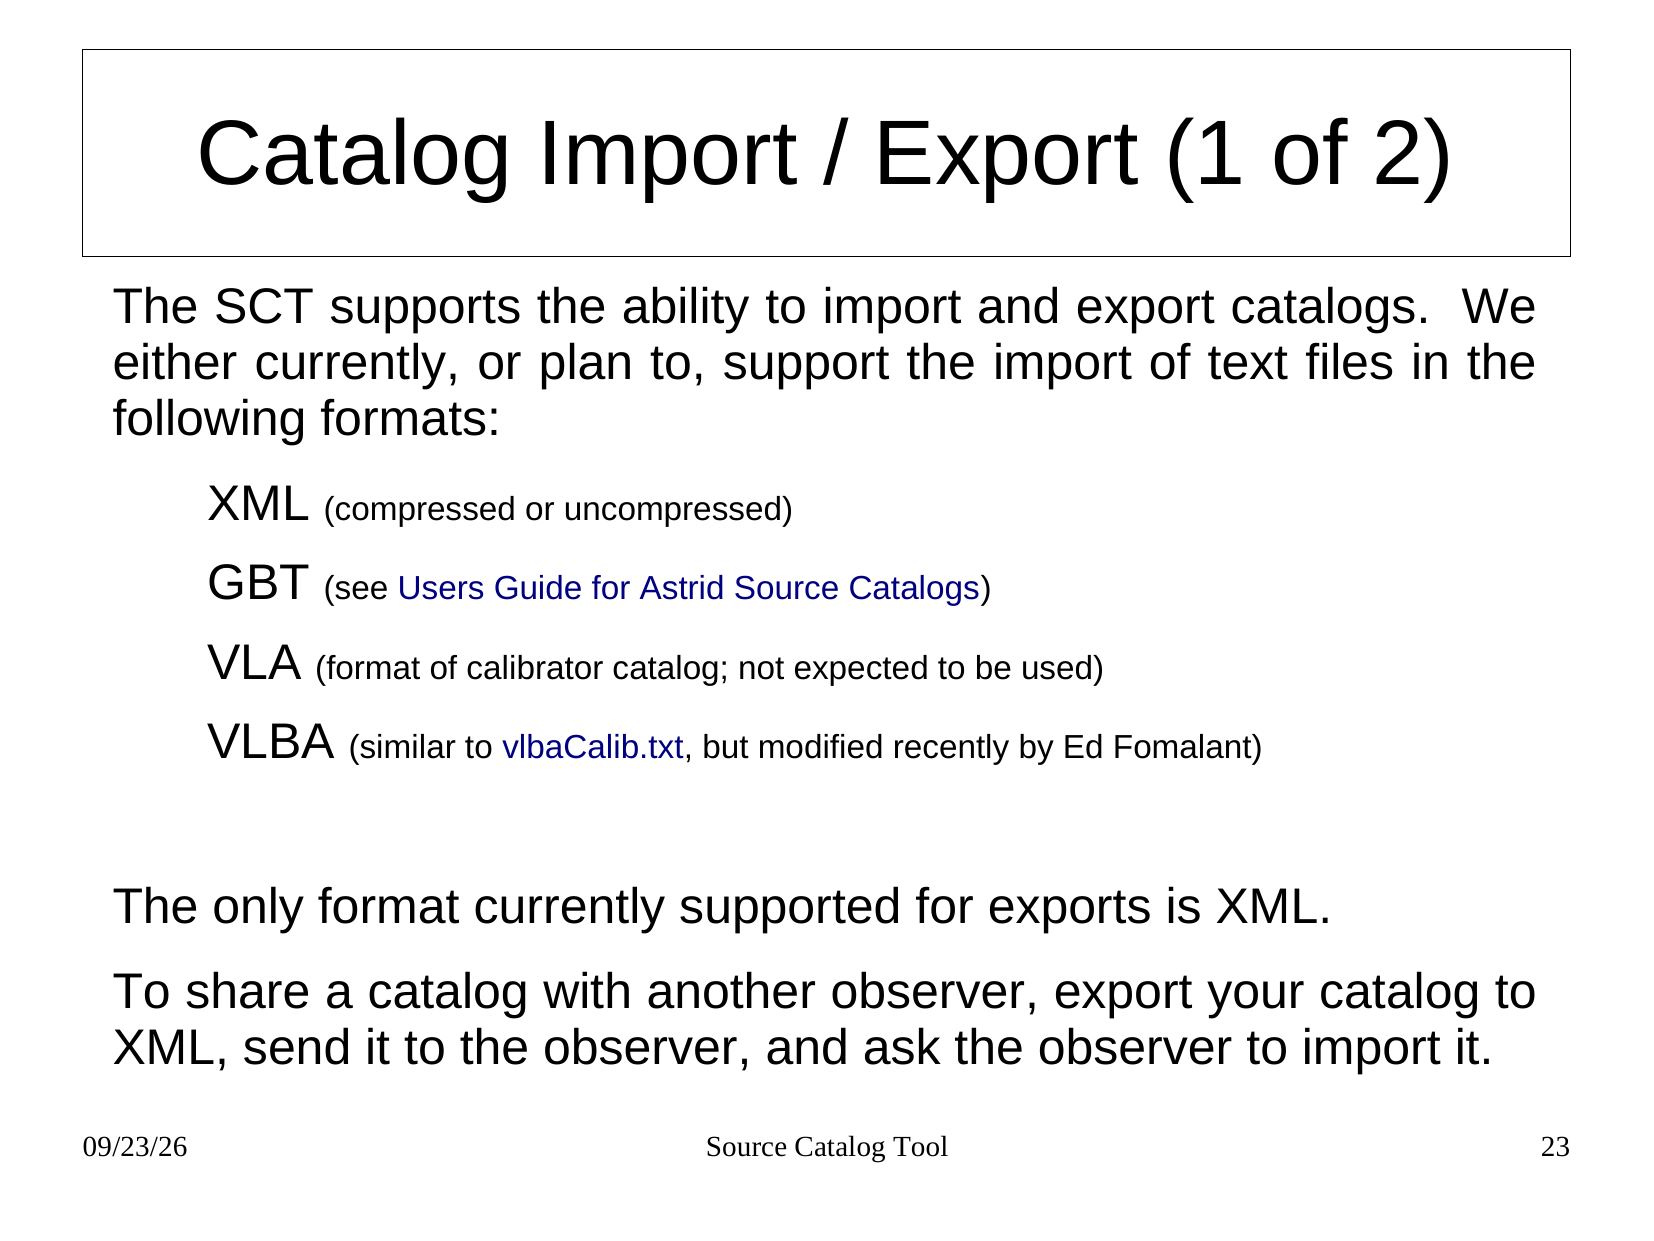

# Catalog Import / Export (1 of 2)
The SCT supports the ability to import and export catalogs. We either currently, or plan to, support the import of text files in the following formats:
XML (compressed or uncompressed)
GBT (see Users Guide for Astrid Source Catalogs)
VLA (format of calibrator catalog; not expected to be used)
VLBA (similar to vlbaCalib.txt, but modified recently by Ed Fomalant)
The only format currently supported for exports is XML.
To share a catalog with another observer, export your catalog to XML, send it to the observer, and ask the observer to import it.
Source Catalog Tool
23